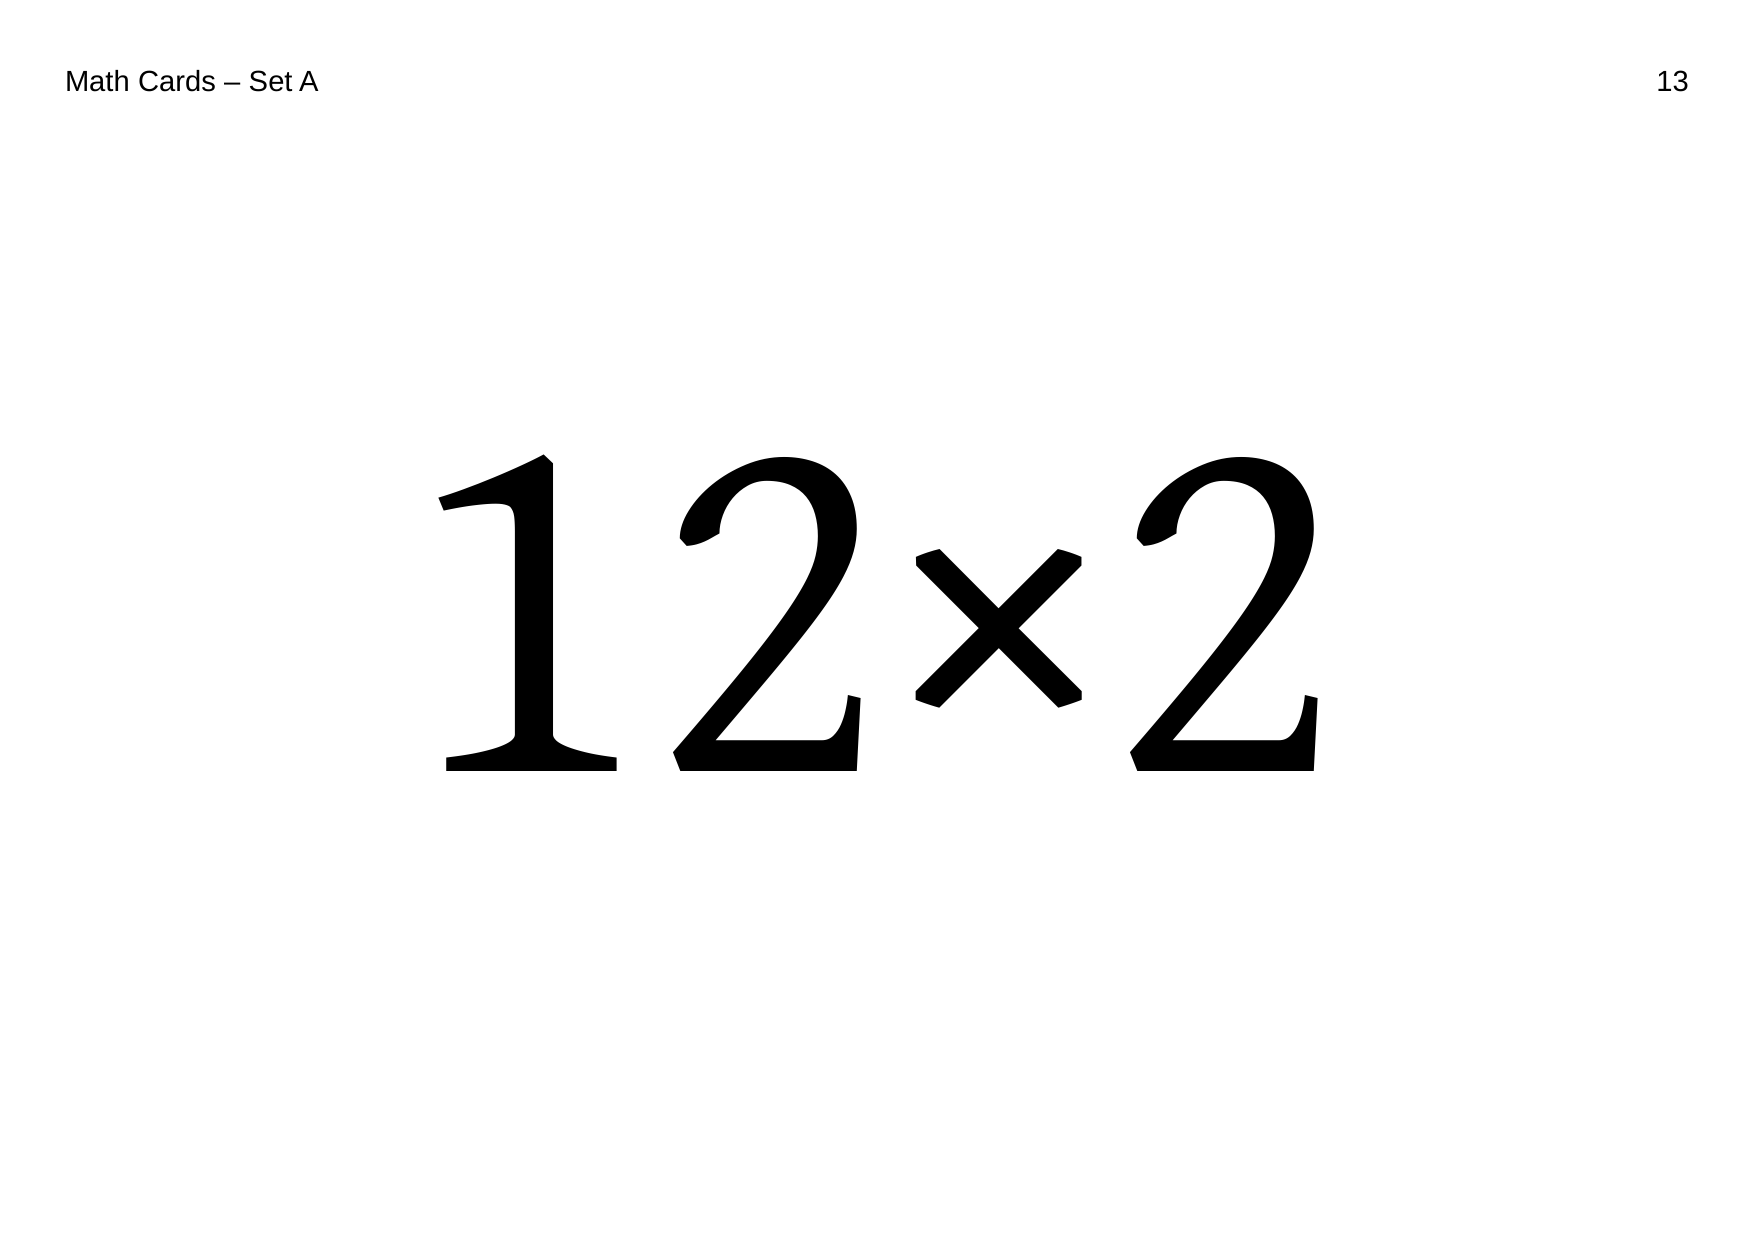

Math Cards – Set A
13
12×2